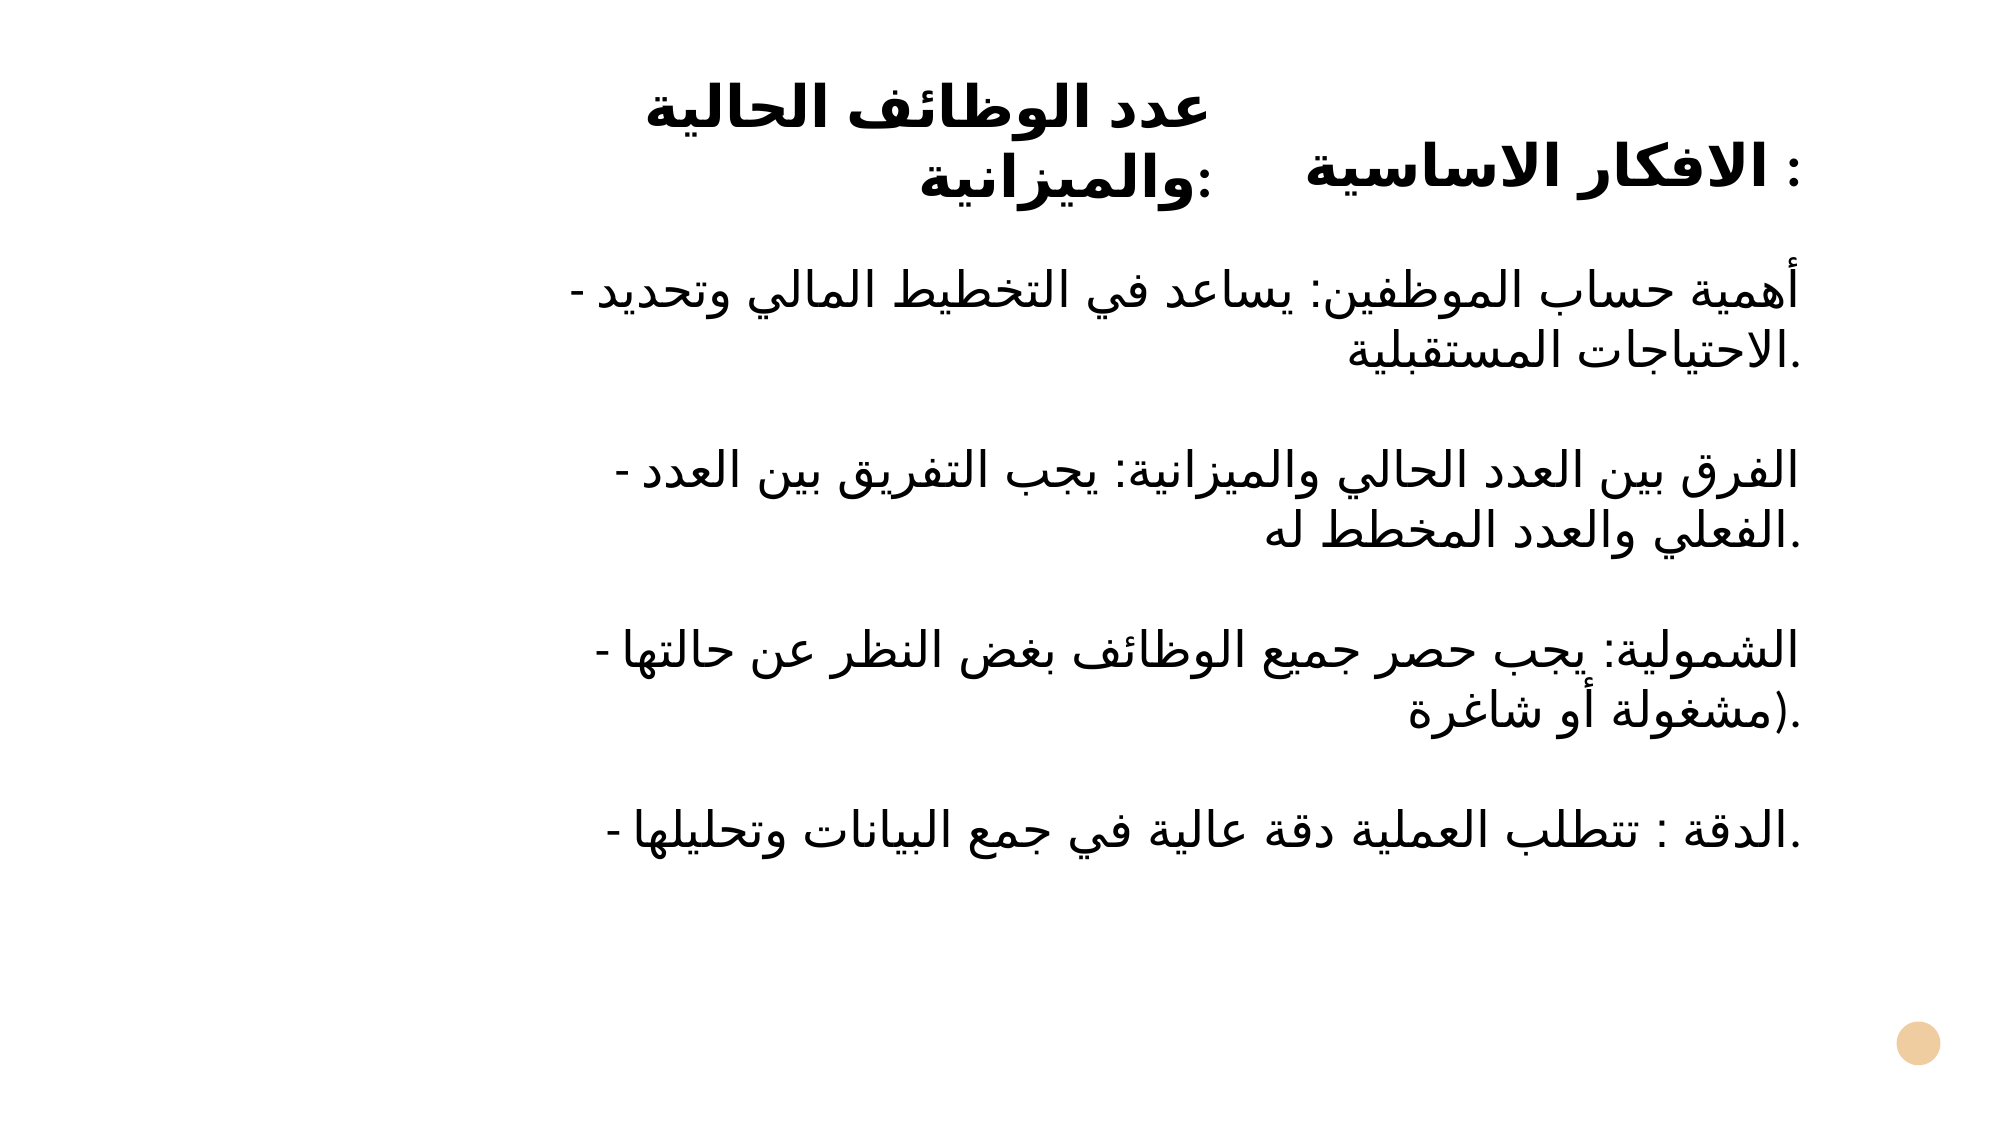

عدد الوظائف الحالية والميزانية:
الافكار الاساسية :
- أهمية حساب الموظفين: يساعد في التخطيط المالي وتحديد الاحتياجات المستقبلية.
- الفرق بين العدد الحالي والميزانية: يجب التفريق بين العدد الفعلي والعدد المخطط له.
- الشمولية: يجب حصر جميع الوظائف بغض النظر عن حالتها مشغولة أو شاغرة).
- الدقة : تتطلب العملية دقة عالية في جمع البيانات وتحليلها.